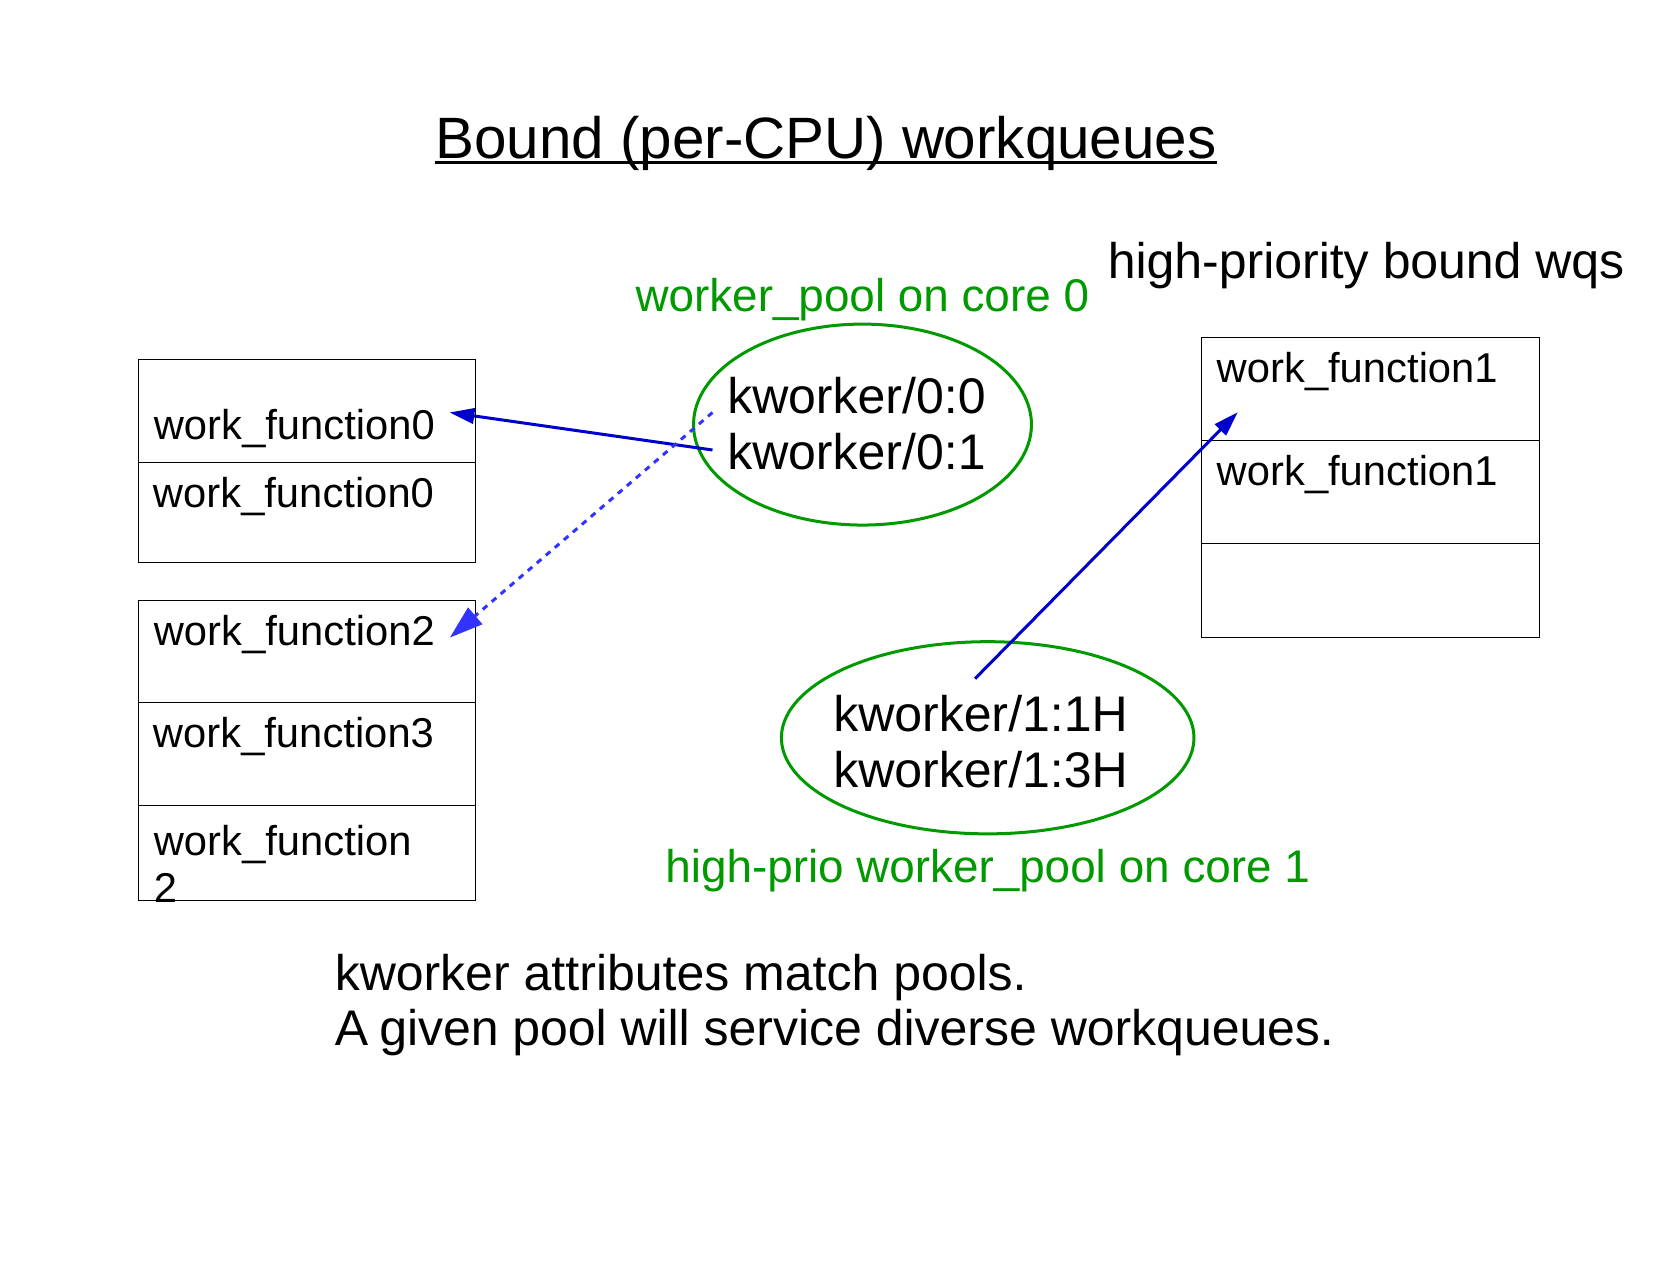

# Bound (per-CPU) workqueues
high-priority bound wqs
worker_pool on core 0
kworker/0:0
kworker/0:1
work_function1
work_function0
work_function2
work_function2
work_function1
work_function0
kworker/1:1H
kworker/1:3H
high-prio worker_pool on core 1
work_function3
kworker attributes match pools.
A given pool will service diverse workqueues.